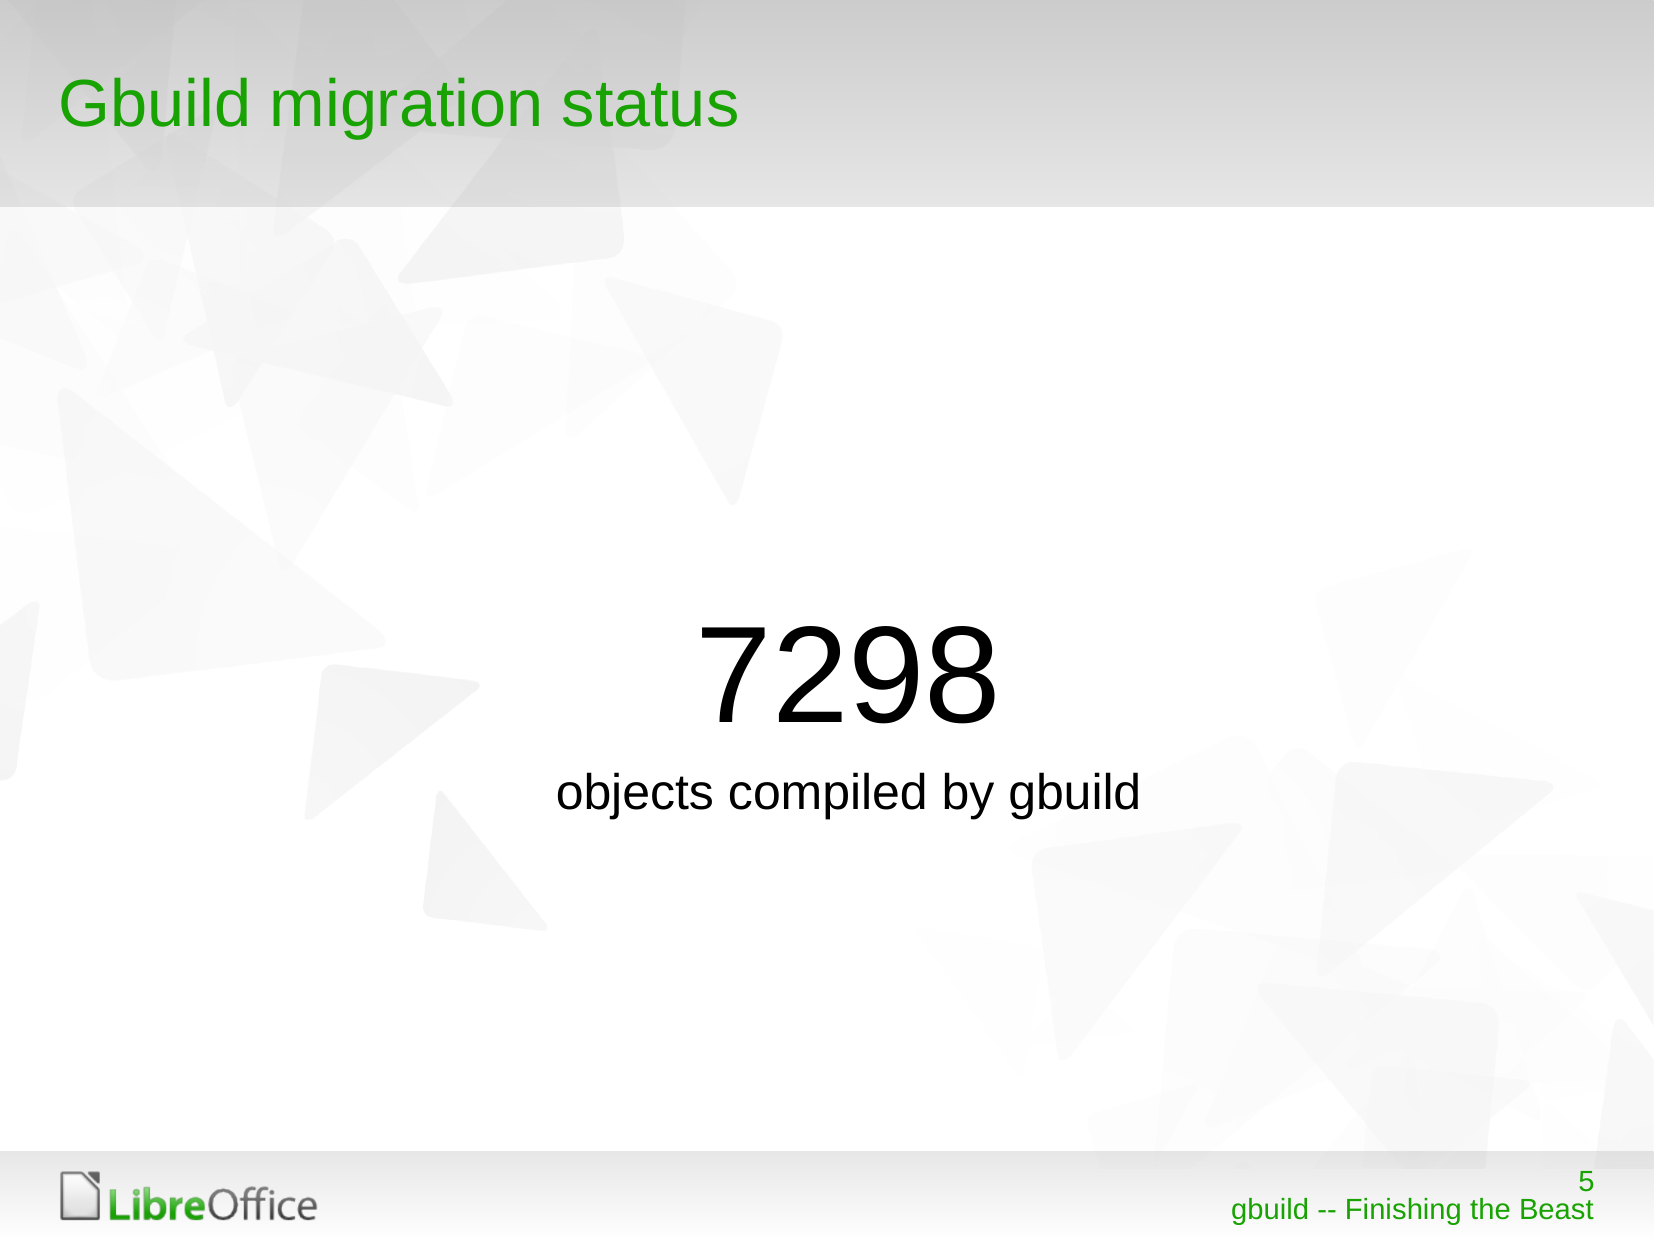

# Gbuild migration status
7298
objects compiled by gbuild
5
gbuild -- Finishing the Beast